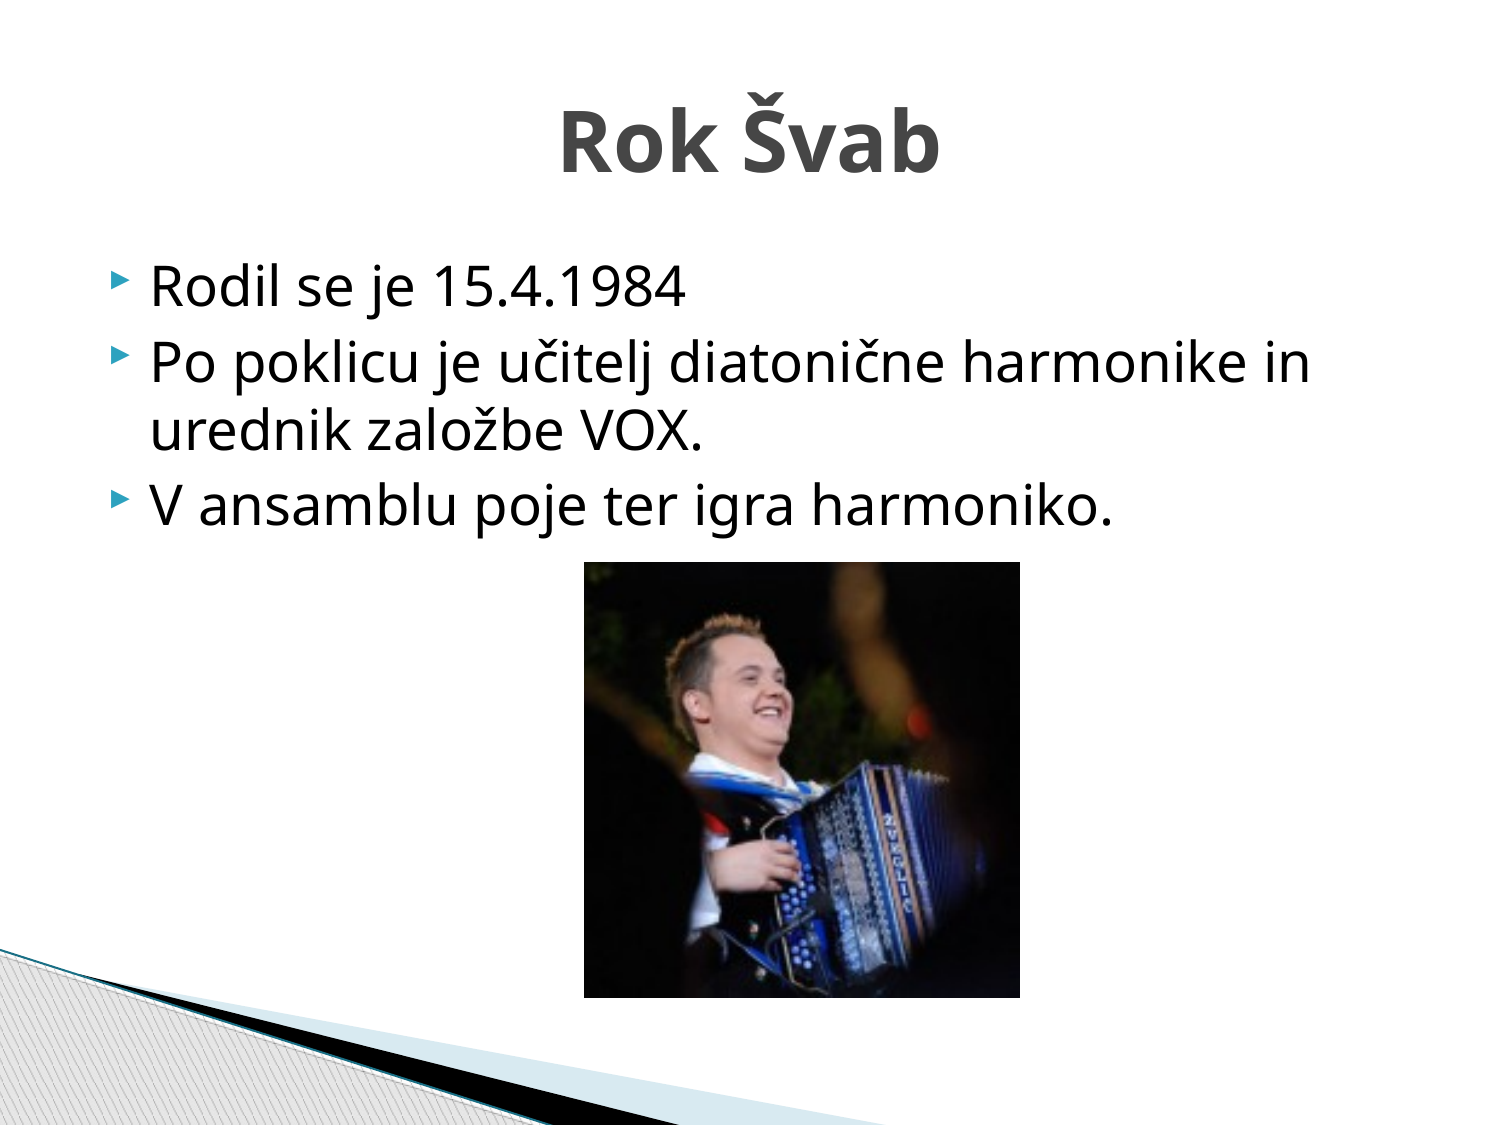

Rok Švab
# Rodil se je 15.4.1984
Po poklicu je učitelj diatonične harmonike in urednik založbe VOX.
V ansamblu poje ter igra harmoniko.